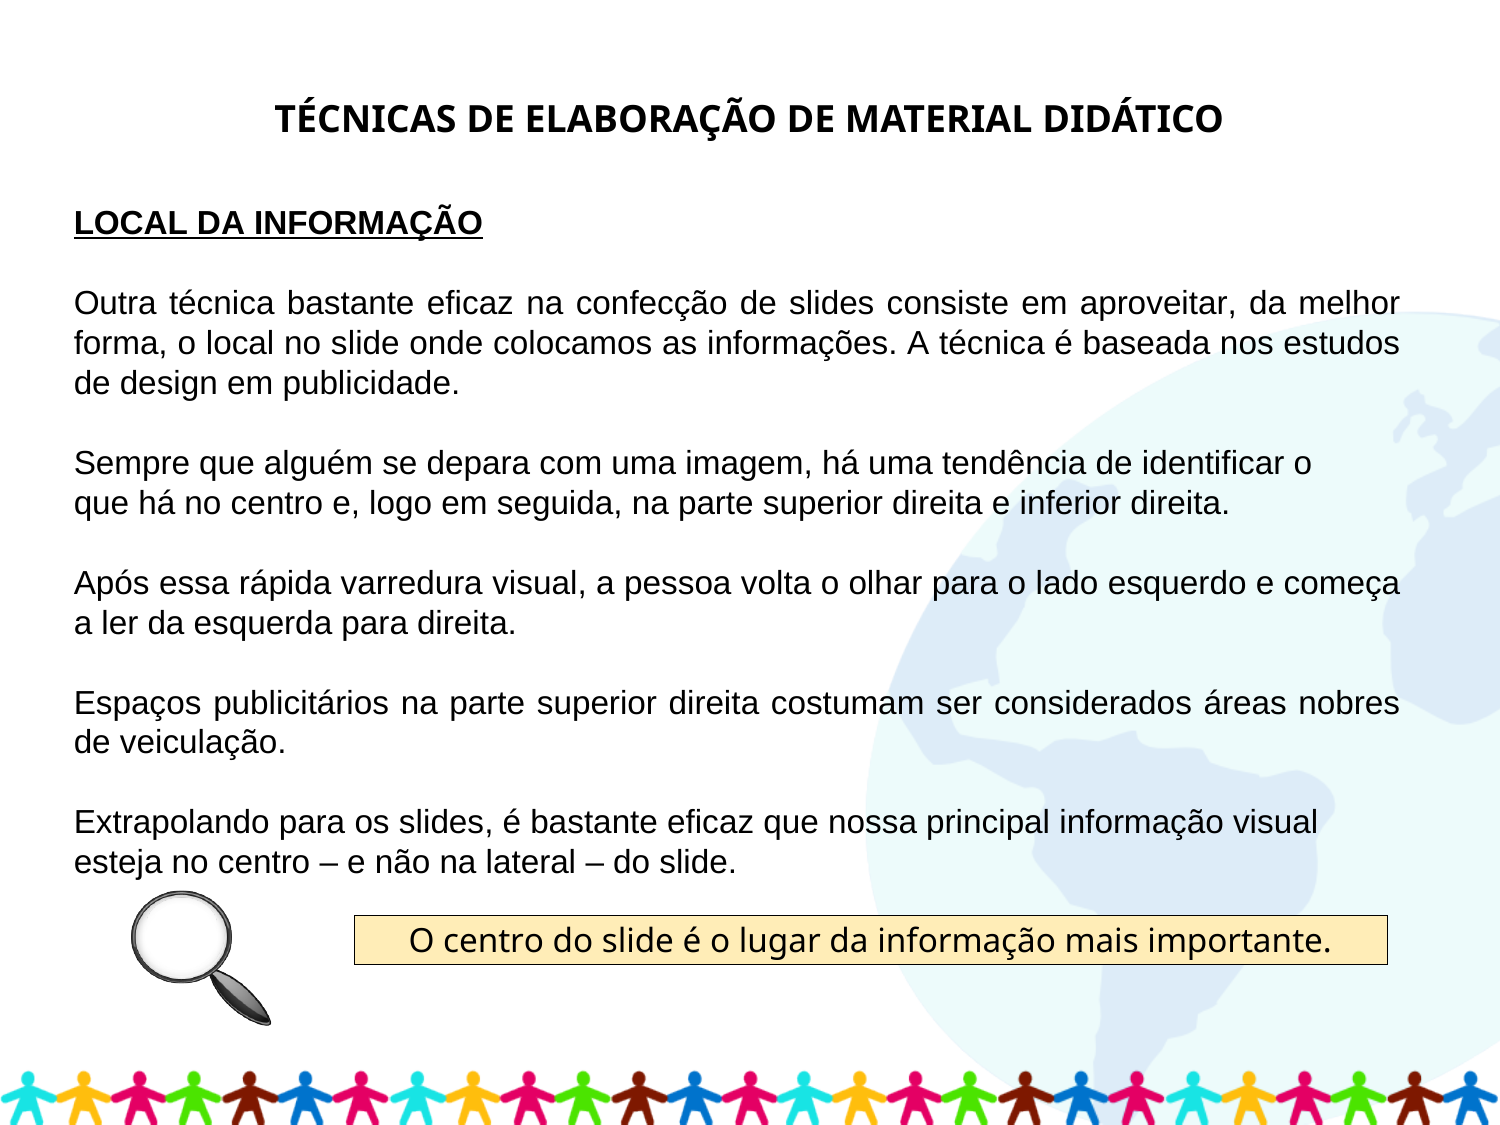

# TÉCNICAS DE ELABORAÇÃO DE MATERIAL DIDÁTICO
LOCAL DA INFORMAÇÃO
Outra técnica bastante eficaz na confecção de slides consiste em aproveitar, da melhor forma, o local no slide onde colocamos as informações. A técnica é baseada nos estudos de design em publicidade.
Sempre que alguém se depara com uma imagem, há uma tendência de identificar o
que há no centro e, logo em seguida, na parte superior direita e inferior direita.
Após essa rápida varredura visual, a pessoa volta o olhar para o lado esquerdo e começa a ler da esquerda para direita.
Espaços publicitários na parte superior direita costumam ser considerados áreas nobres de veiculação.
Extrapolando para os slides, é bastante eficaz que nossa principal informação visual
esteja no centro – e não na lateral – do slide.
O centro do slide é o lugar da informação mais importante.